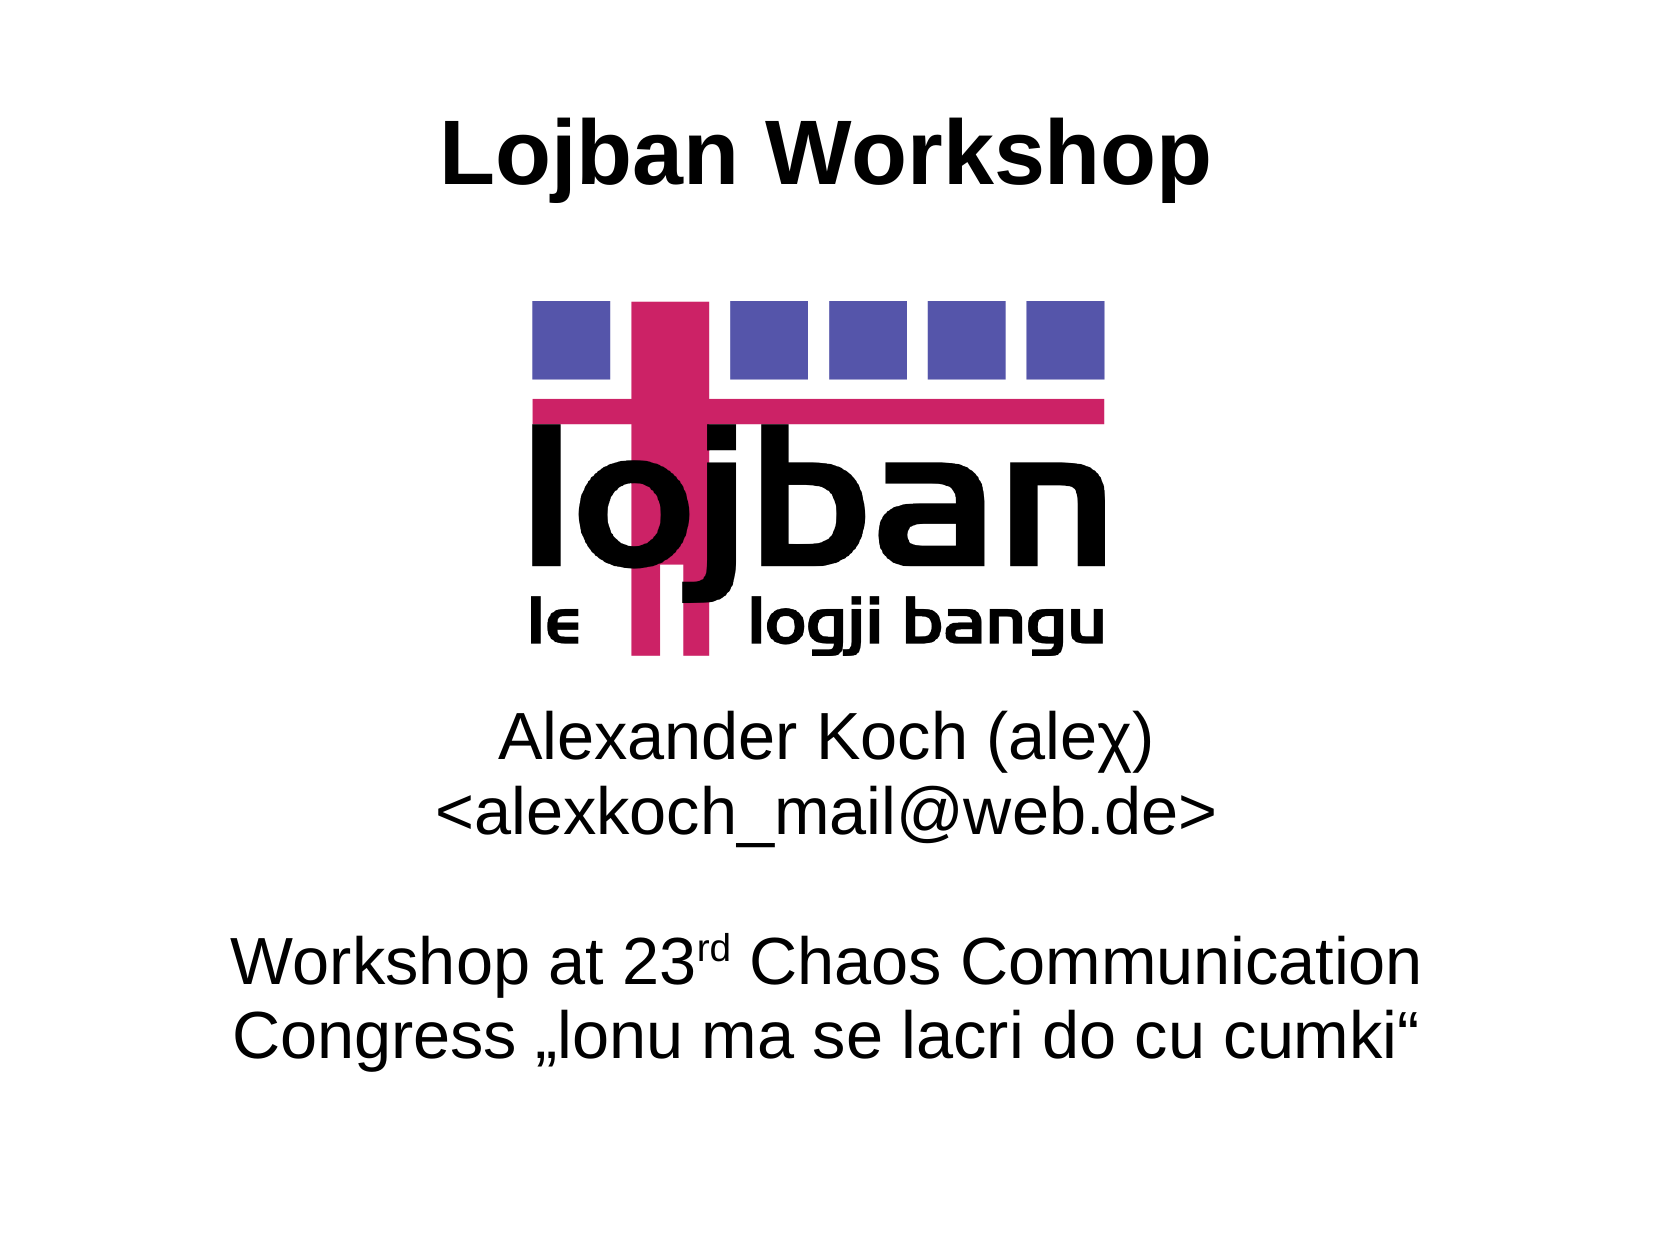

# Lojban Workshop
Alexander Koch (aleχ)
<alexkoch_mail@web.de>
Workshop at 23rd Chaos Communication Congress „lonu ma se lacri do cu cumki“